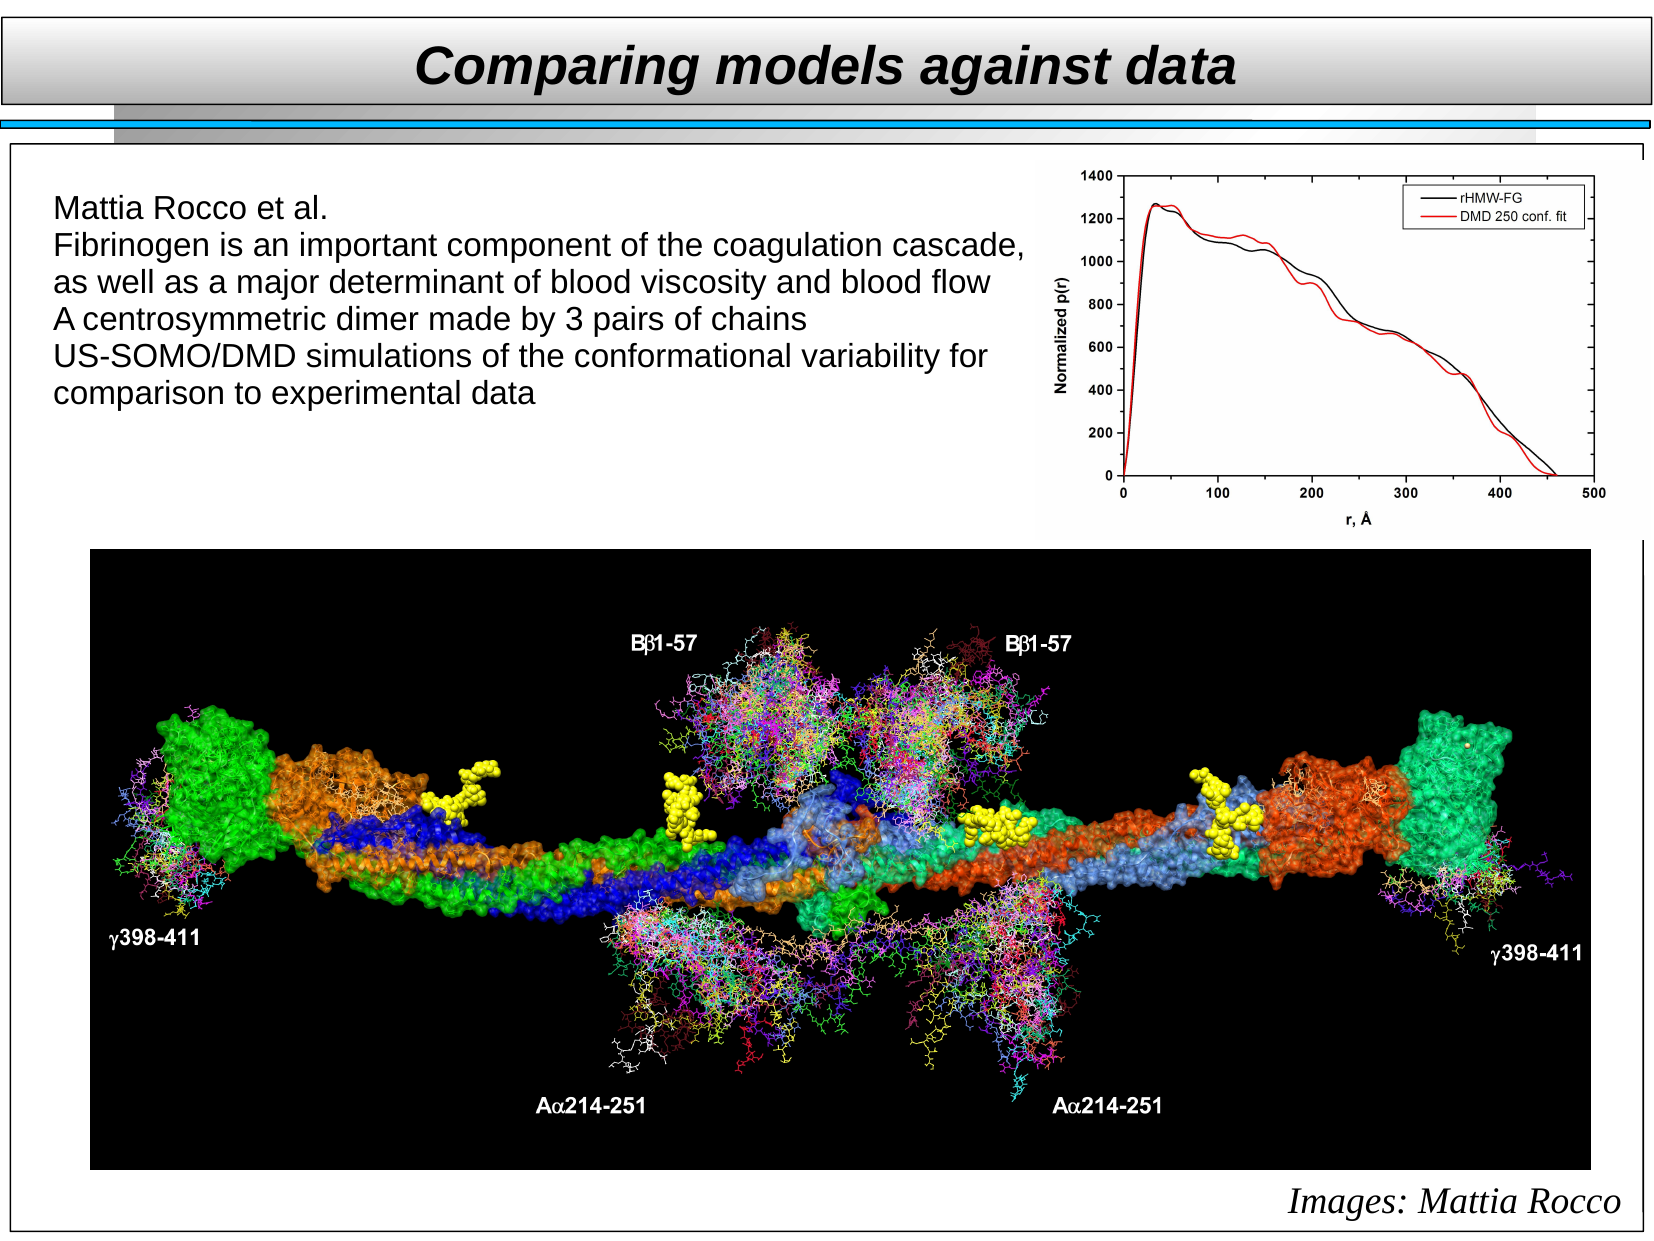

Comparing models against data
Mattia Rocco et al.
Fibrinogen is an important component of the coagulation cascade, as well as a major determinant of blood viscosity and blood flow
A centrosymmetric dimer made by 3 pairs of chains
US-SOMO/DMD simulations of the conformational variability for comparison to experimental data
Images: Mattia Rocco